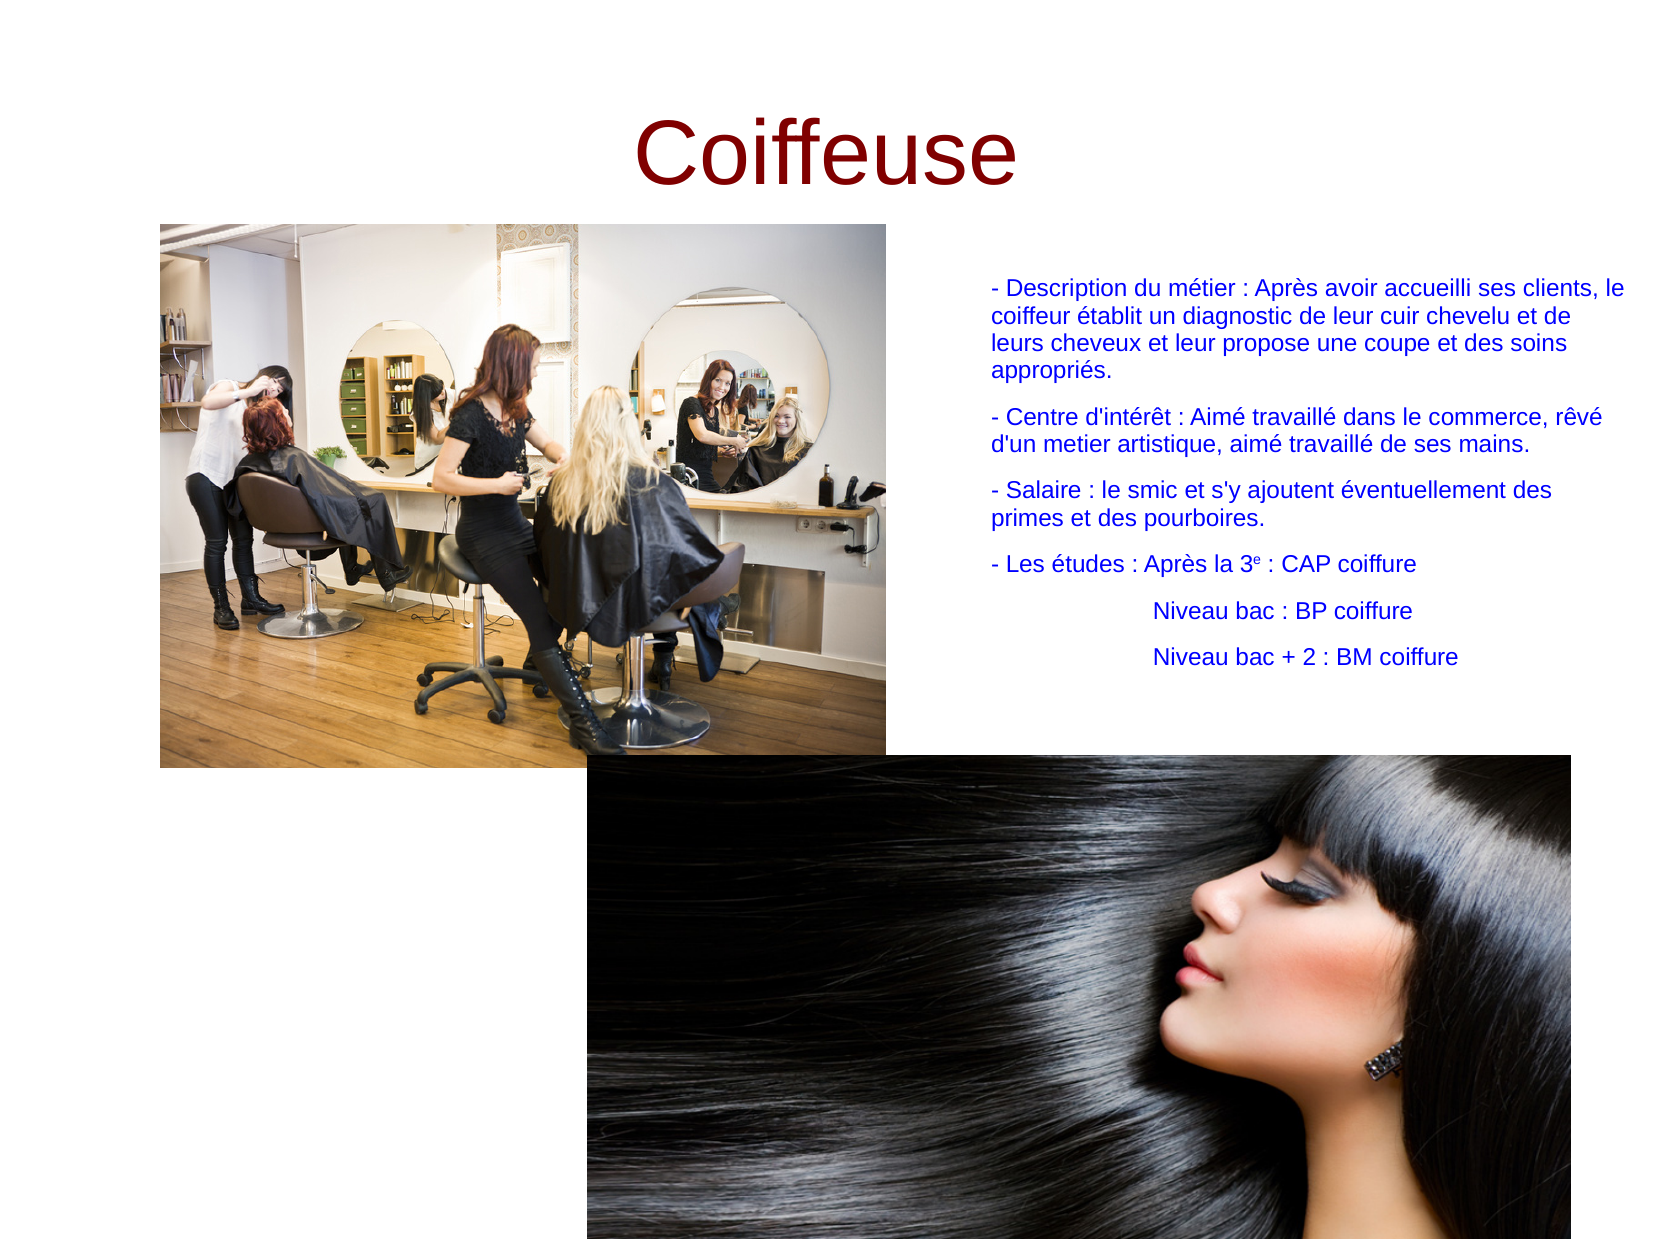

# Coiffeuse
- Description du métier : Après avoir accueilli ses clients, le coiffeur établit un diagnostic de leur cuir chevelu et de leurs cheveux et leur propose une coupe et des soins appropriés.
- Centre d'intérêt : Aimé travaillé dans le commerce, rêvé d'un metier artistique, aimé travaillé de ses mains.
- Salaire : le smic et s'y ajoutent éventuellement des primes et des pourboires.
- Les études : Après la 3e : CAP coiffure
 Niveau bac : BP coiffure
 Niveau bac + 2 : BM coiffure